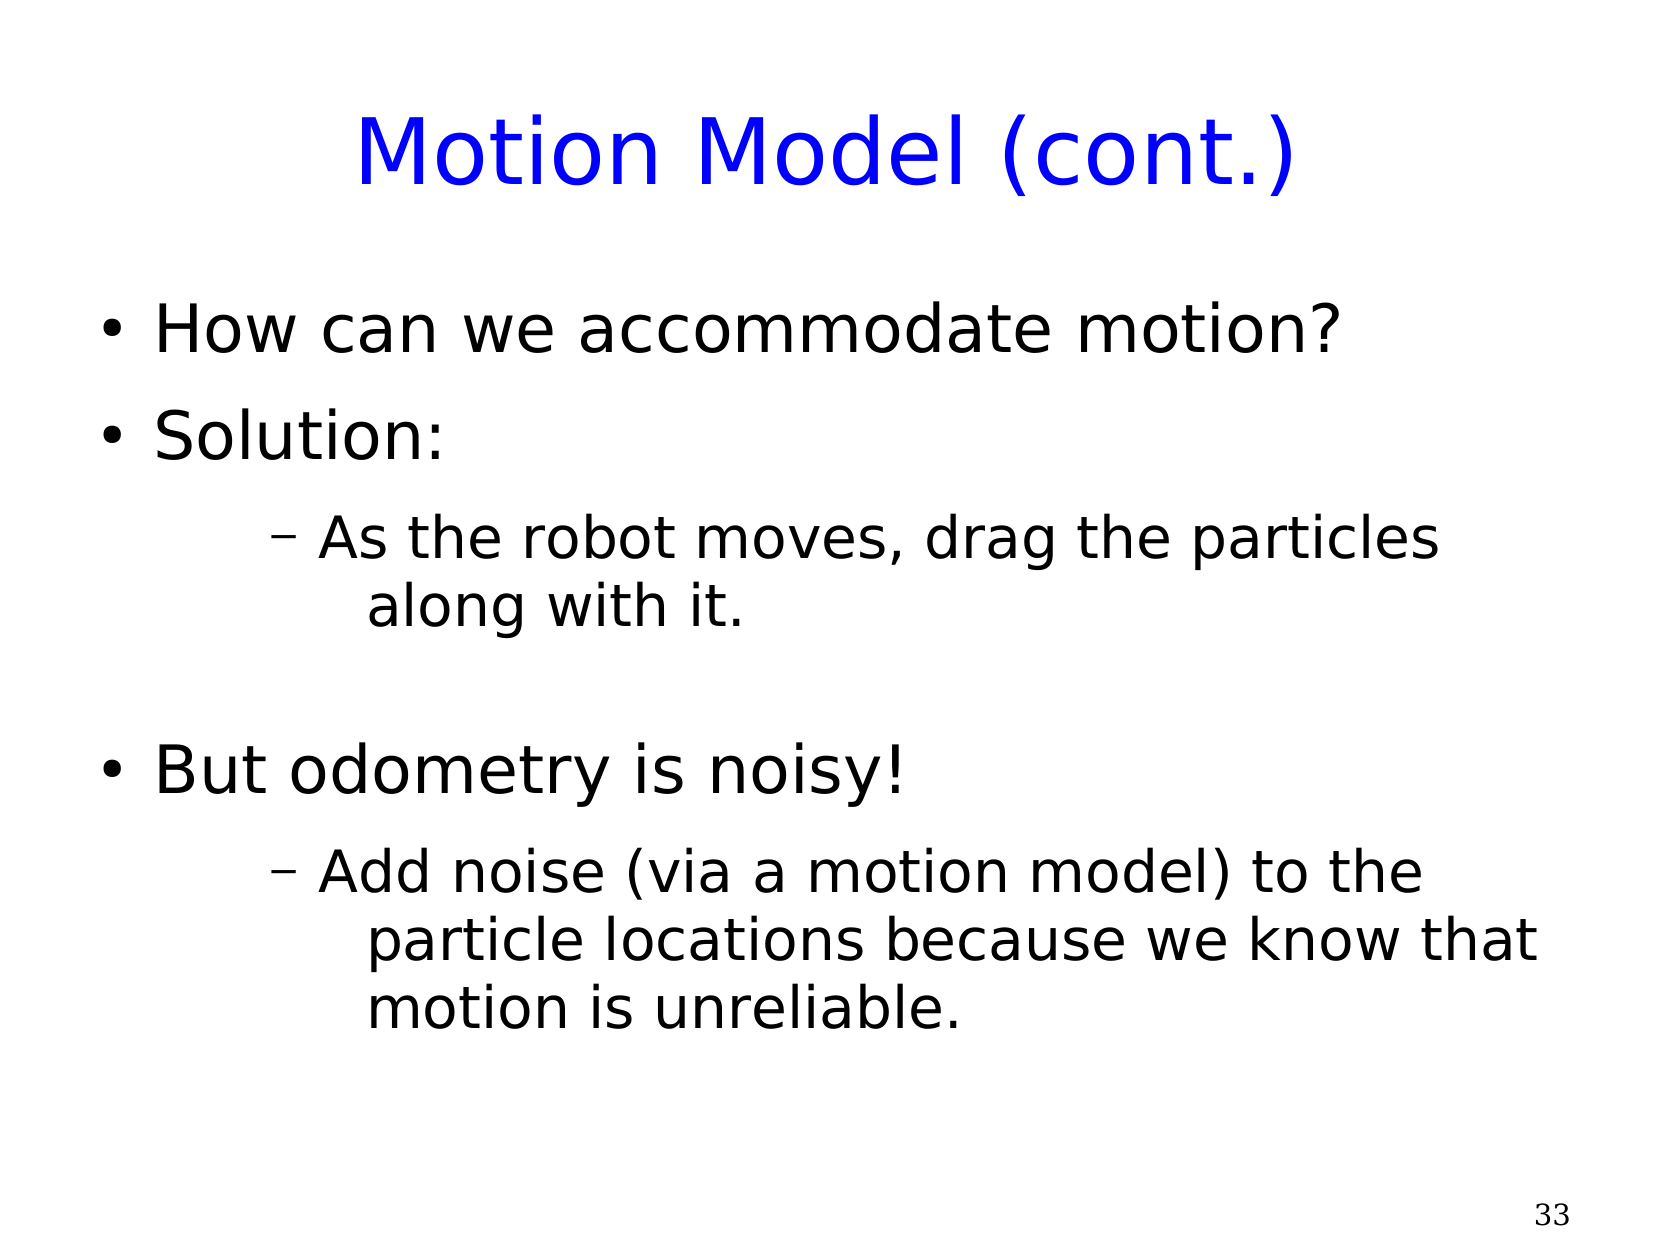

# Motion Model (cont.)
How can we accommodate motion?
Solution:
As the robot moves, drag the particles along with it.
But odometry is noisy!
Add noise (via a motion model) to the particle locations because we know that motion is unreliable.
33